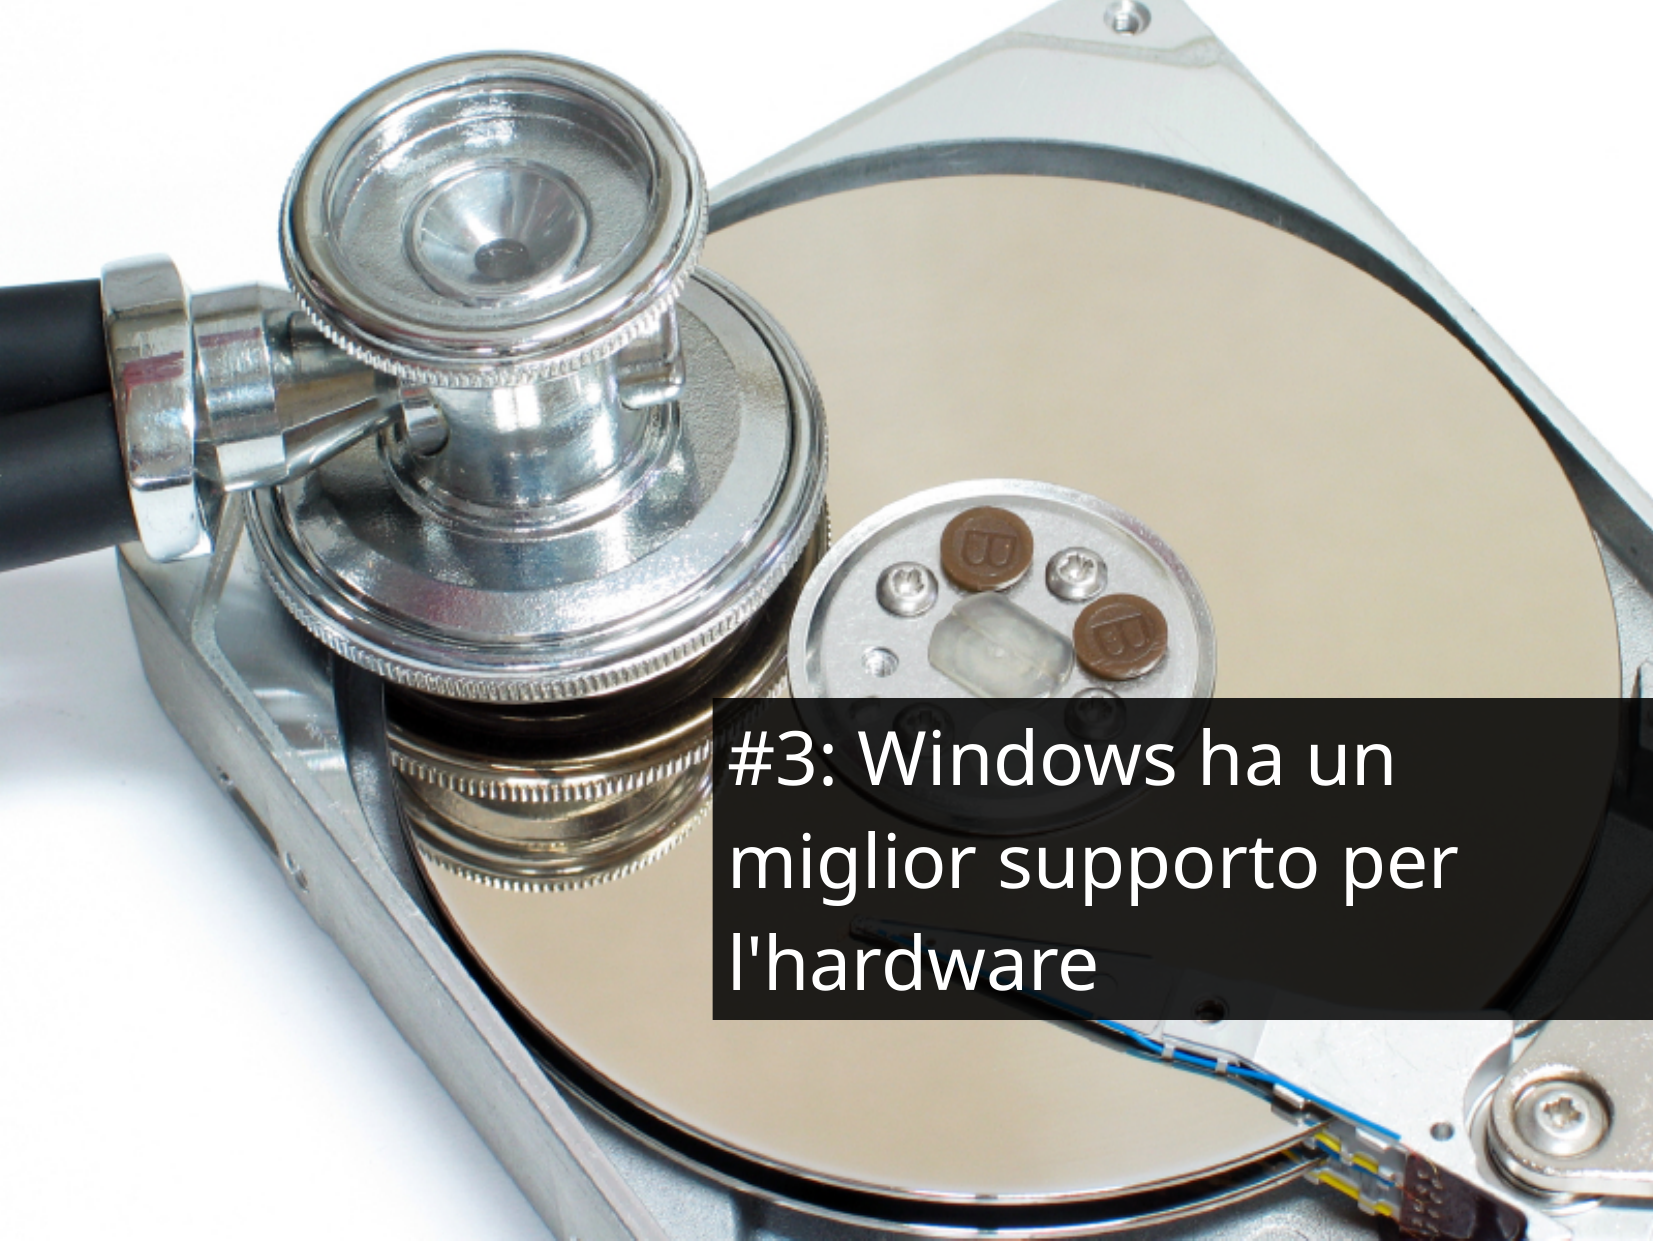

#3: Windows ha un miglior supporto per l'hardware